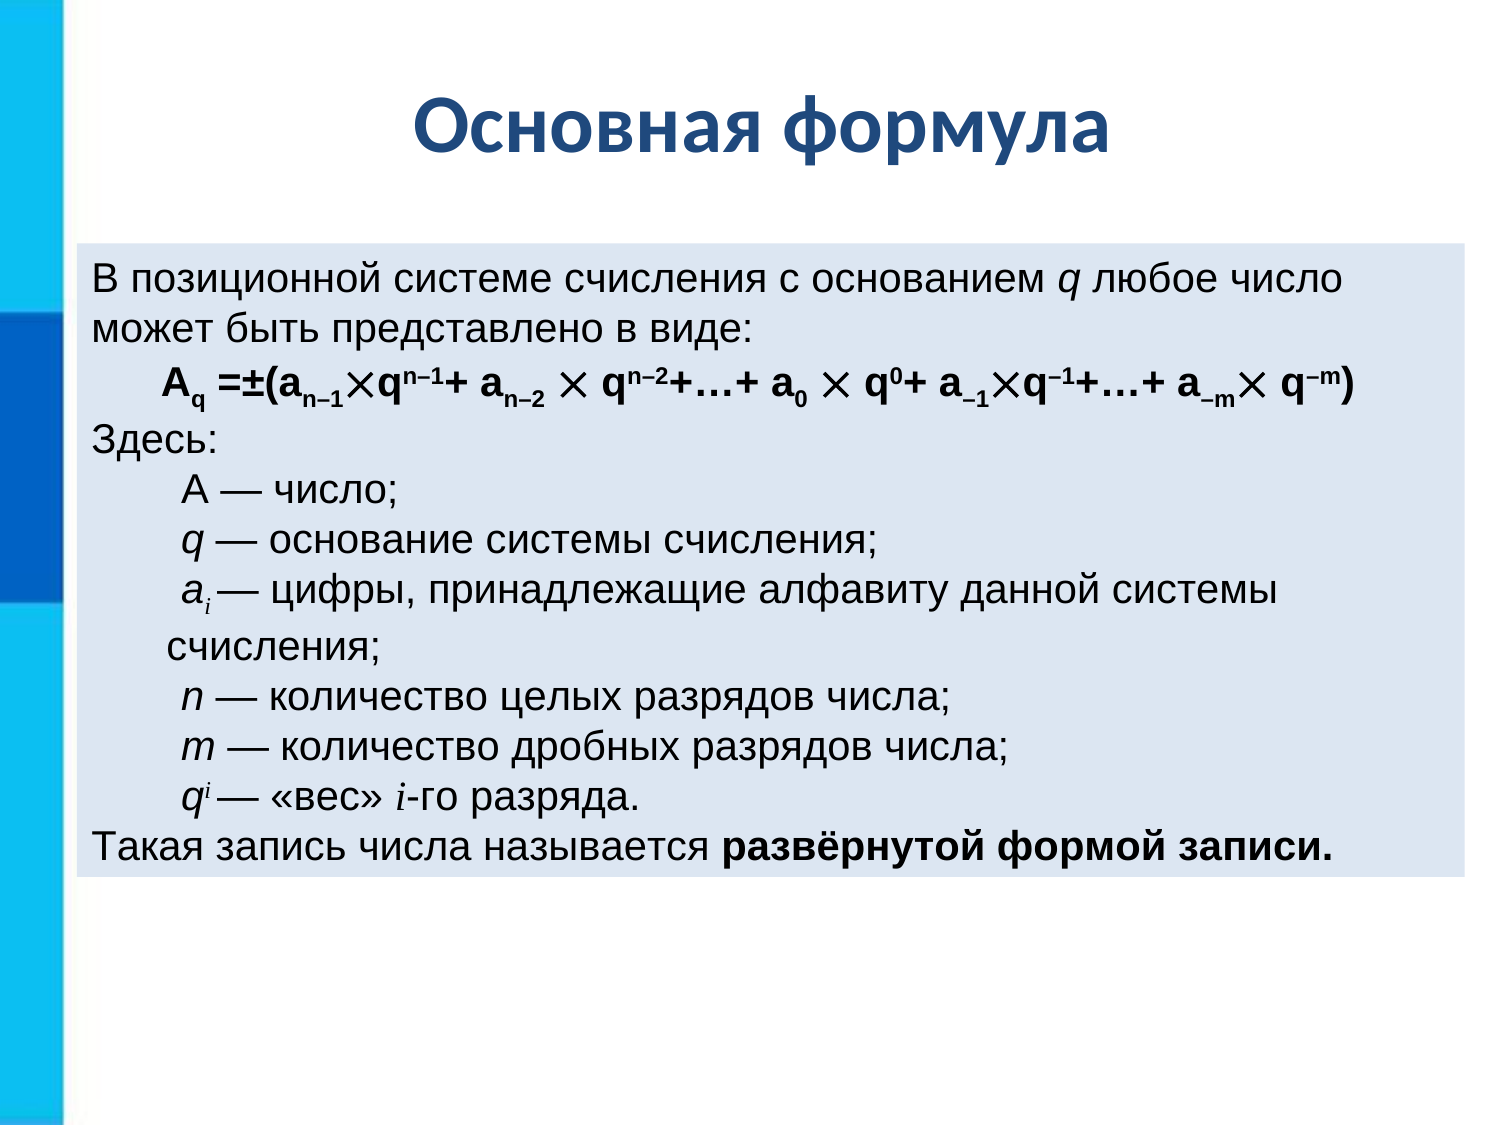

Основная формула
В позиционной системе счисления с основанием q любое число может быть представлено в виде:
Aq =±(an–1qn–1+ an–2  qn–2+…+ a0  q0+ a–1q–1+…+ a–m q–m)
Здесь:
А — число;
q — основание системы счисления;
ai — цифры, принадлежащие алфавиту данной системы счисления;
n — количество целых разрядов числа;
m — количество дробных разрядов числа;
qi — «вес» i-го разряда.
Такая запись числа называется развёрнутой формой записи.